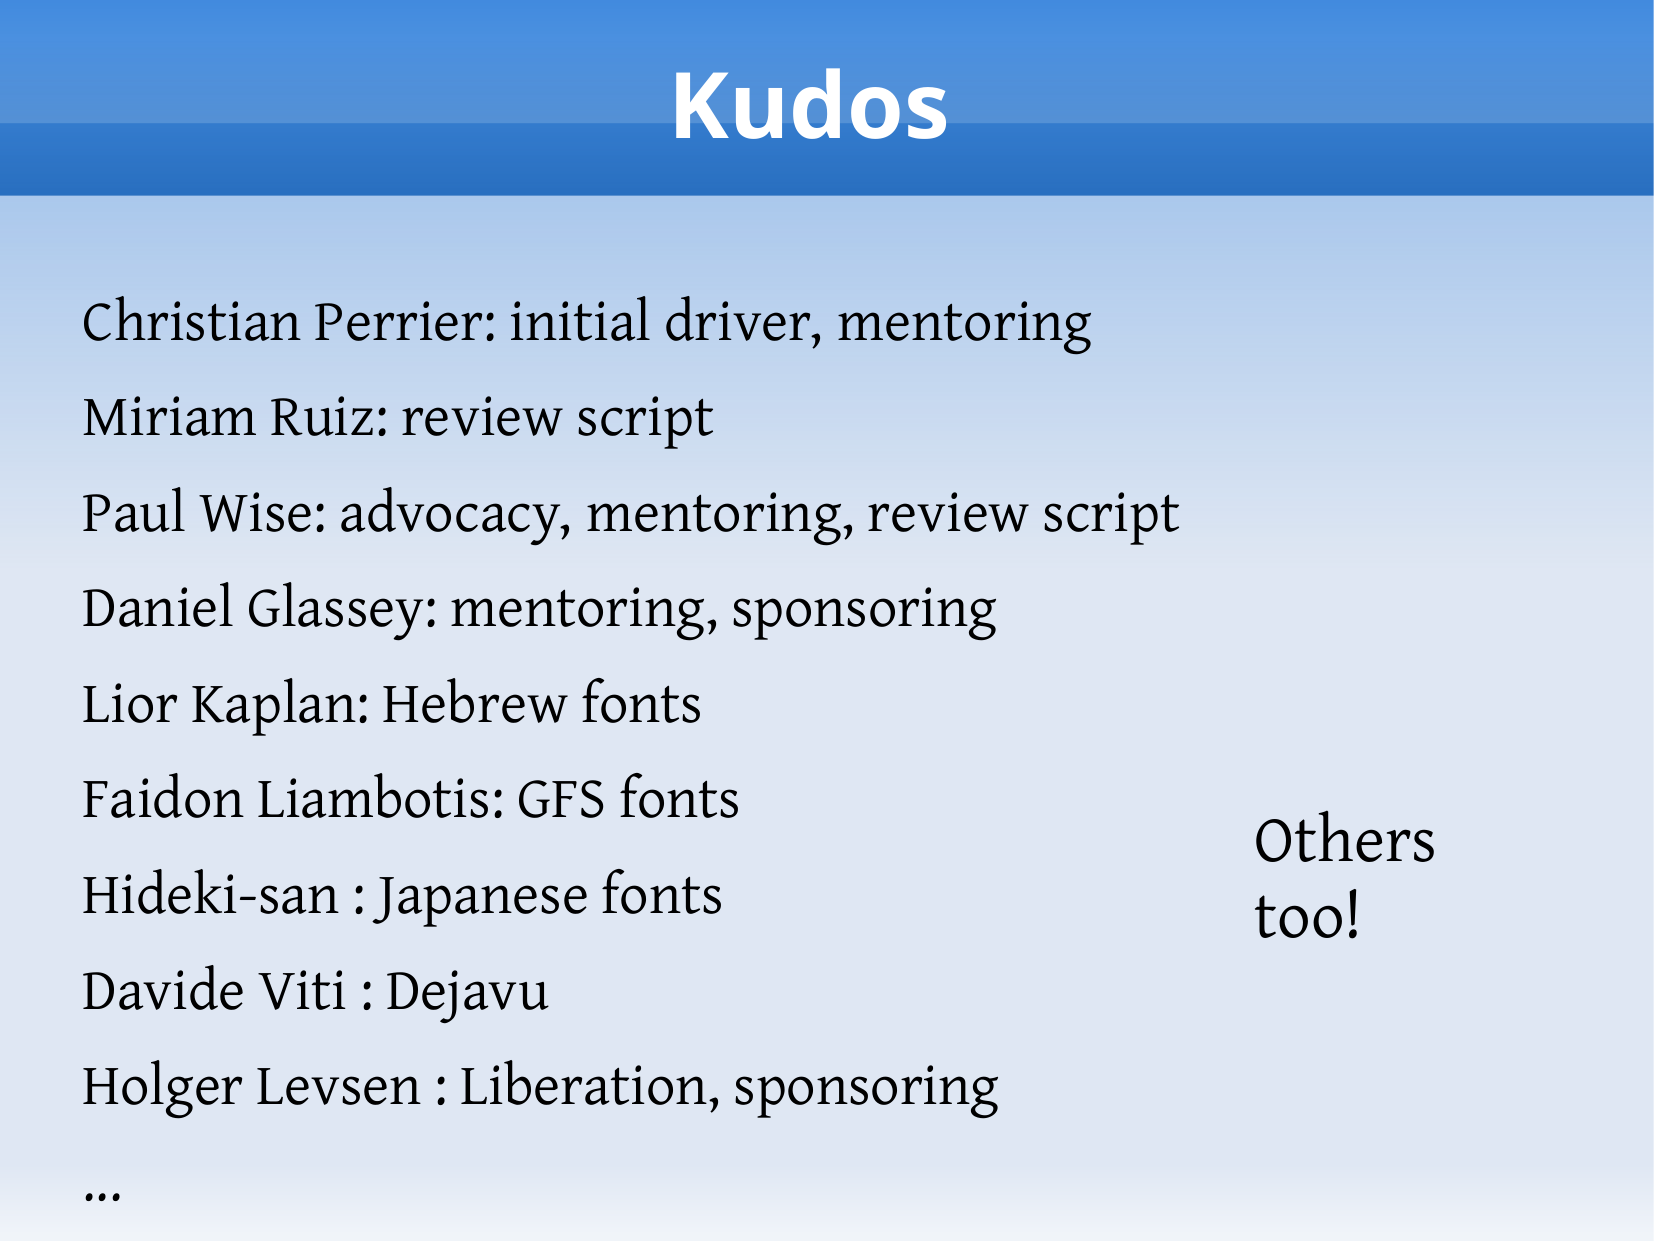

# Kudos
Christian Perrier: initial driver, mentoring
Miriam Ruiz: review script
Paul Wise: advocacy, mentoring, review script
Daniel Glassey: mentoring, sponsoring
Lior Kaplan: Hebrew fonts
Faidon Liambotis: GFS fonts
Hideki-san : Japanese fonts
Davide Viti : Dejavu
Holger Levsen : Liberation, sponsoring
...
Others too!